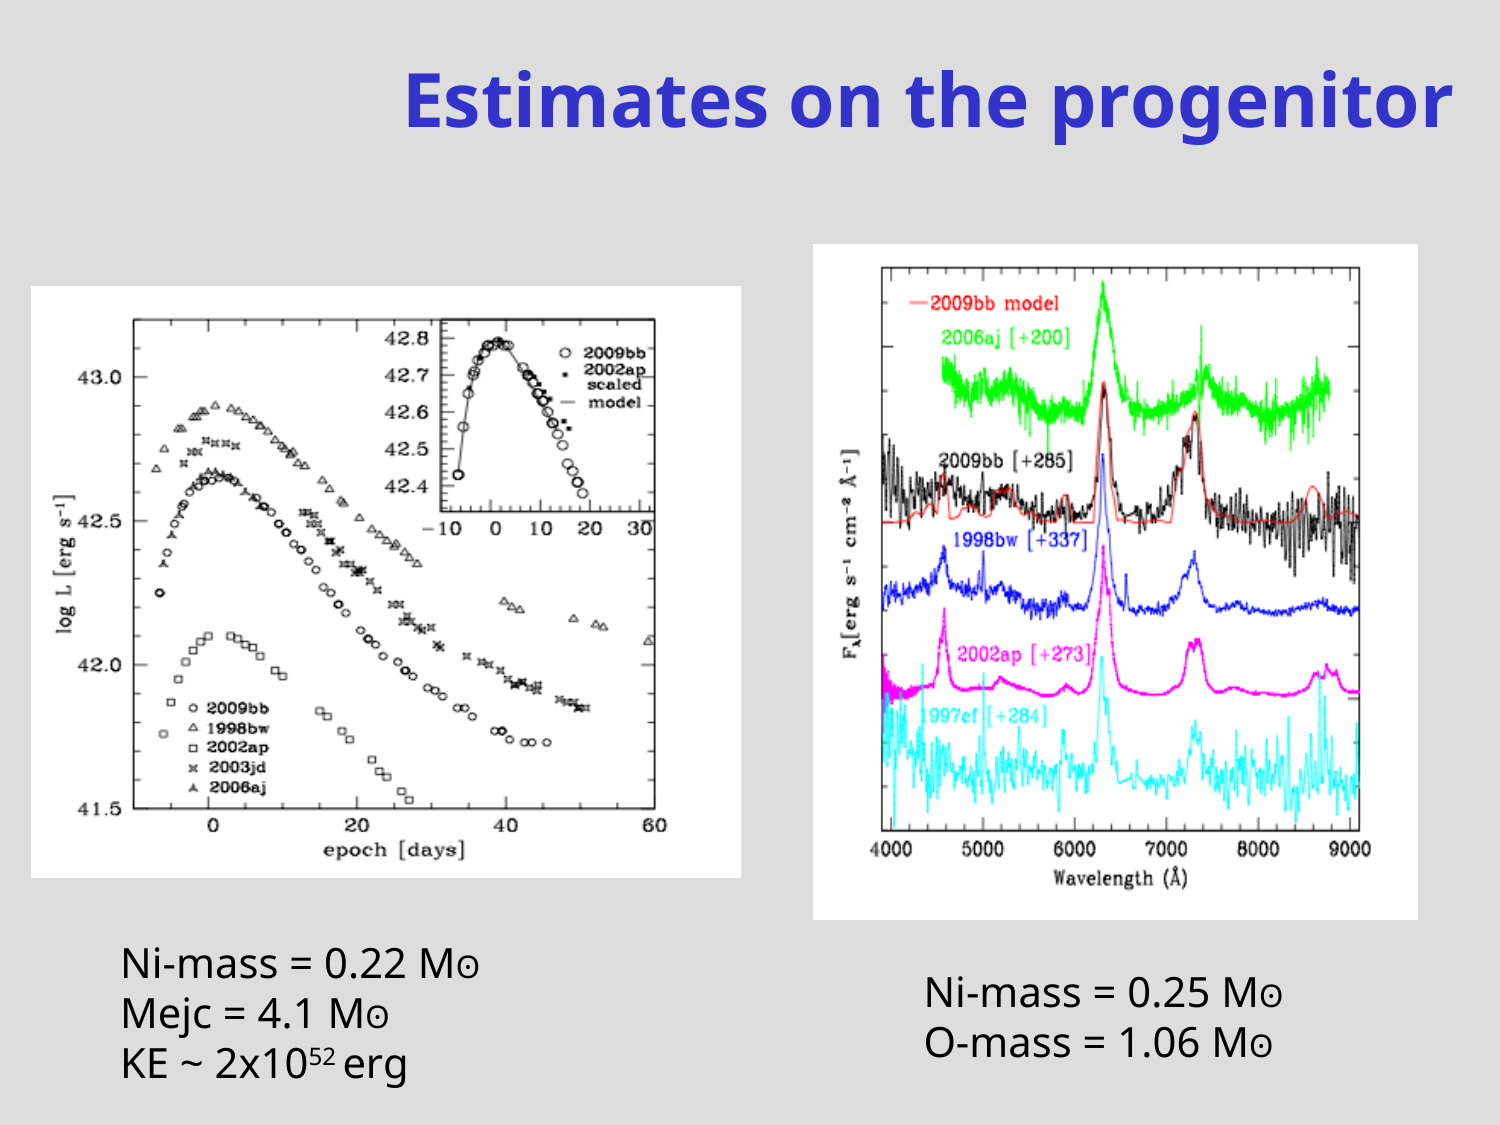

Estimates on the progenitor
Ni-mass = 0.22 Mʘ
Mejc = 4.1 Mʘ
KE ~ 2x1052 erg
Ni-mass = 0.25 Mʘ
O-mass = 1.06 Mʘ